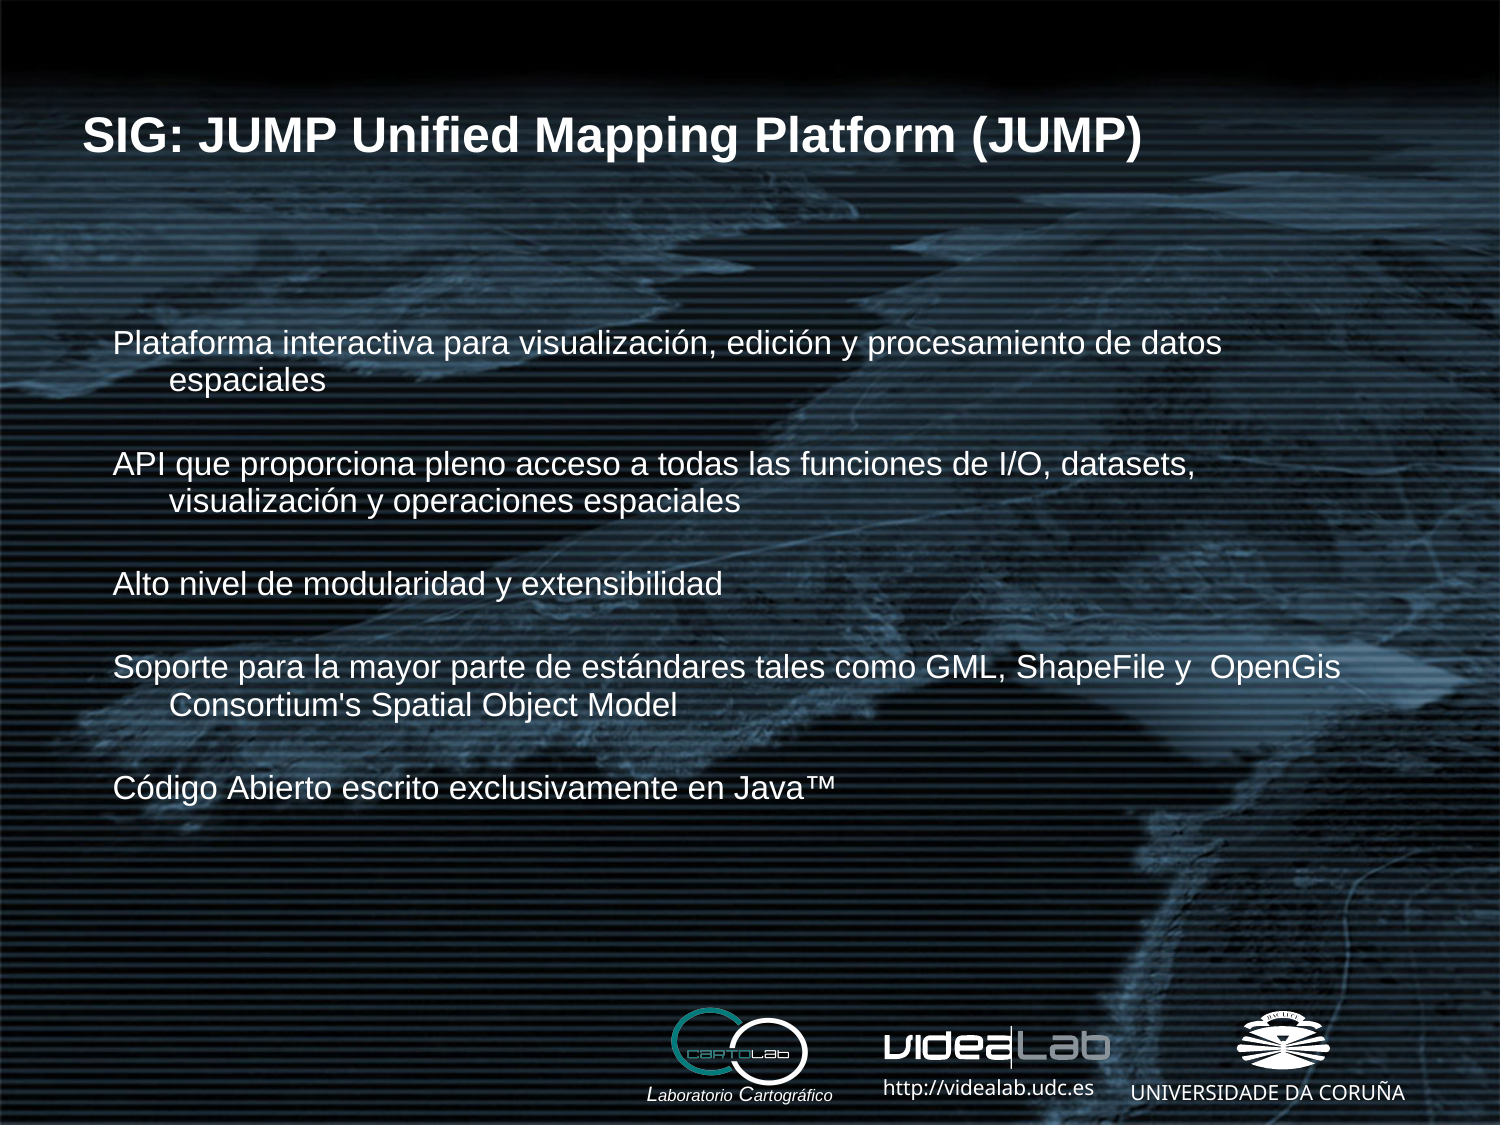

SIG: JUMP Unified Mapping Platform (JUMP)
# Plataforma interactiva para visualización, edición y procesamiento de datos espaciales
API que proporciona pleno acceso a todas las funciones de I/O, datasets, visualización y operaciones espaciales
Alto nivel de modularidad y extensibilidad
Soporte para la mayor parte de estándares tales como GML, ShapeFile y OpenGis Consortium's Spatial Object Model
Código Abierto escrito exclusivamente en Java™